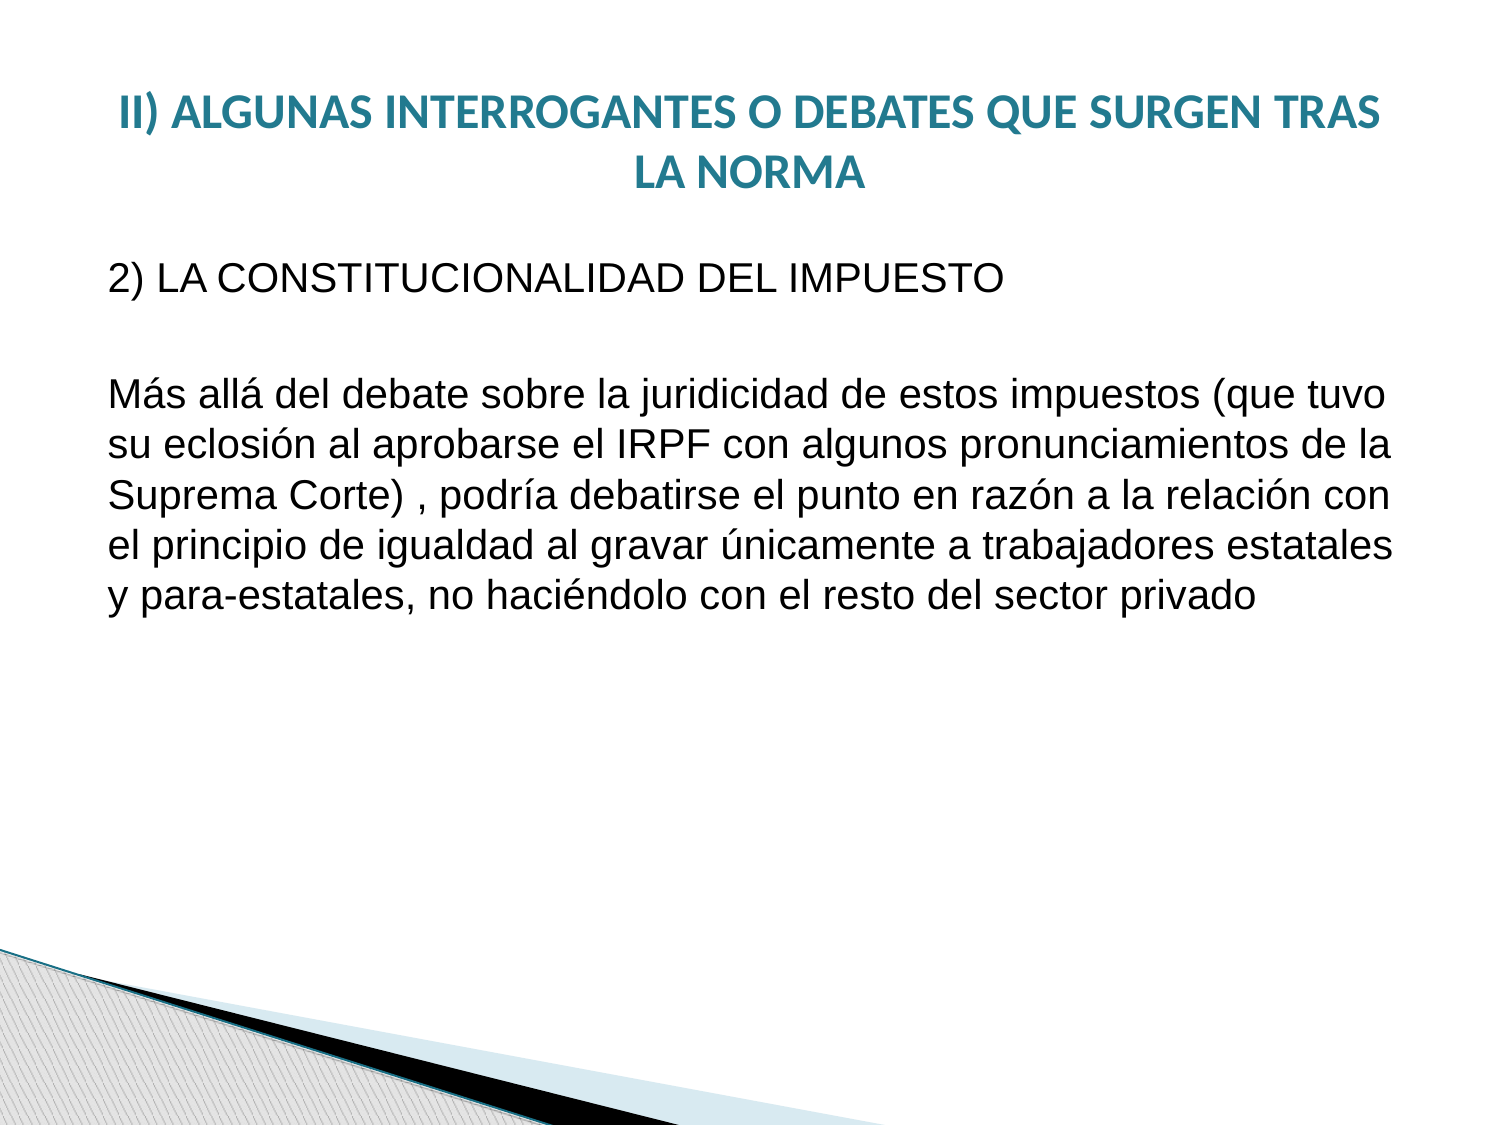

II) ALGUNAS INTERROGANTES O DEBATES QUE SURGEN TRAS LA NORMA
# 2) LA CONSTITUCIONALIDAD DEL IMPUESTO
Más allá del debate sobre la juridicidad de estos impuestos (que tuvo su eclosión al aprobarse el IRPF con algunos pronunciamientos de la Suprema Corte) , podría debatirse el punto en razón a la relación con el principio de igualdad al gravar únicamente a trabajadores estatales y para-estatales, no haciéndolo con el resto del sector privado